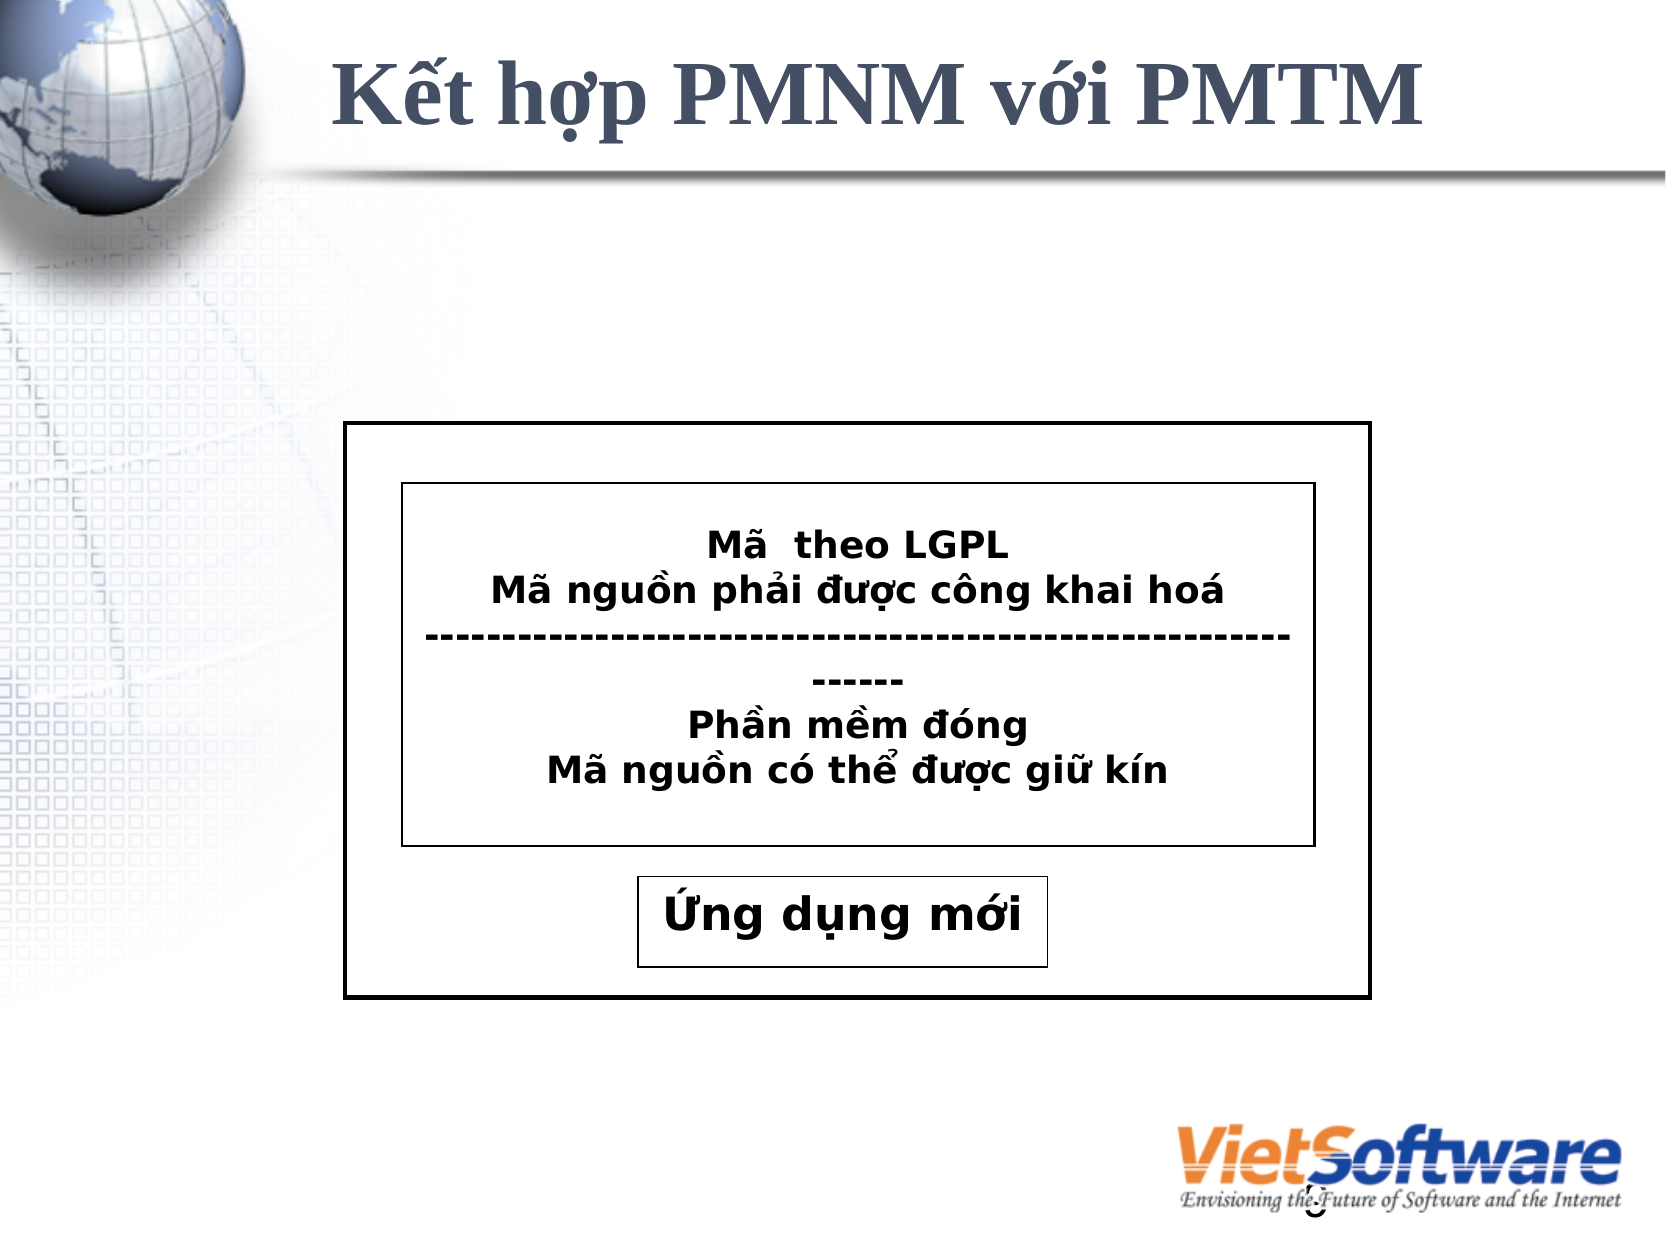

# Kết hợp PMNM với PMTM
Mã theo LGPL
Mã nguồn phải được công khai hoá
--------------------------------------------------------------
Phần mềm đóng
Mã nguồn có thể được giữ kín
Ứng dụng mới
9